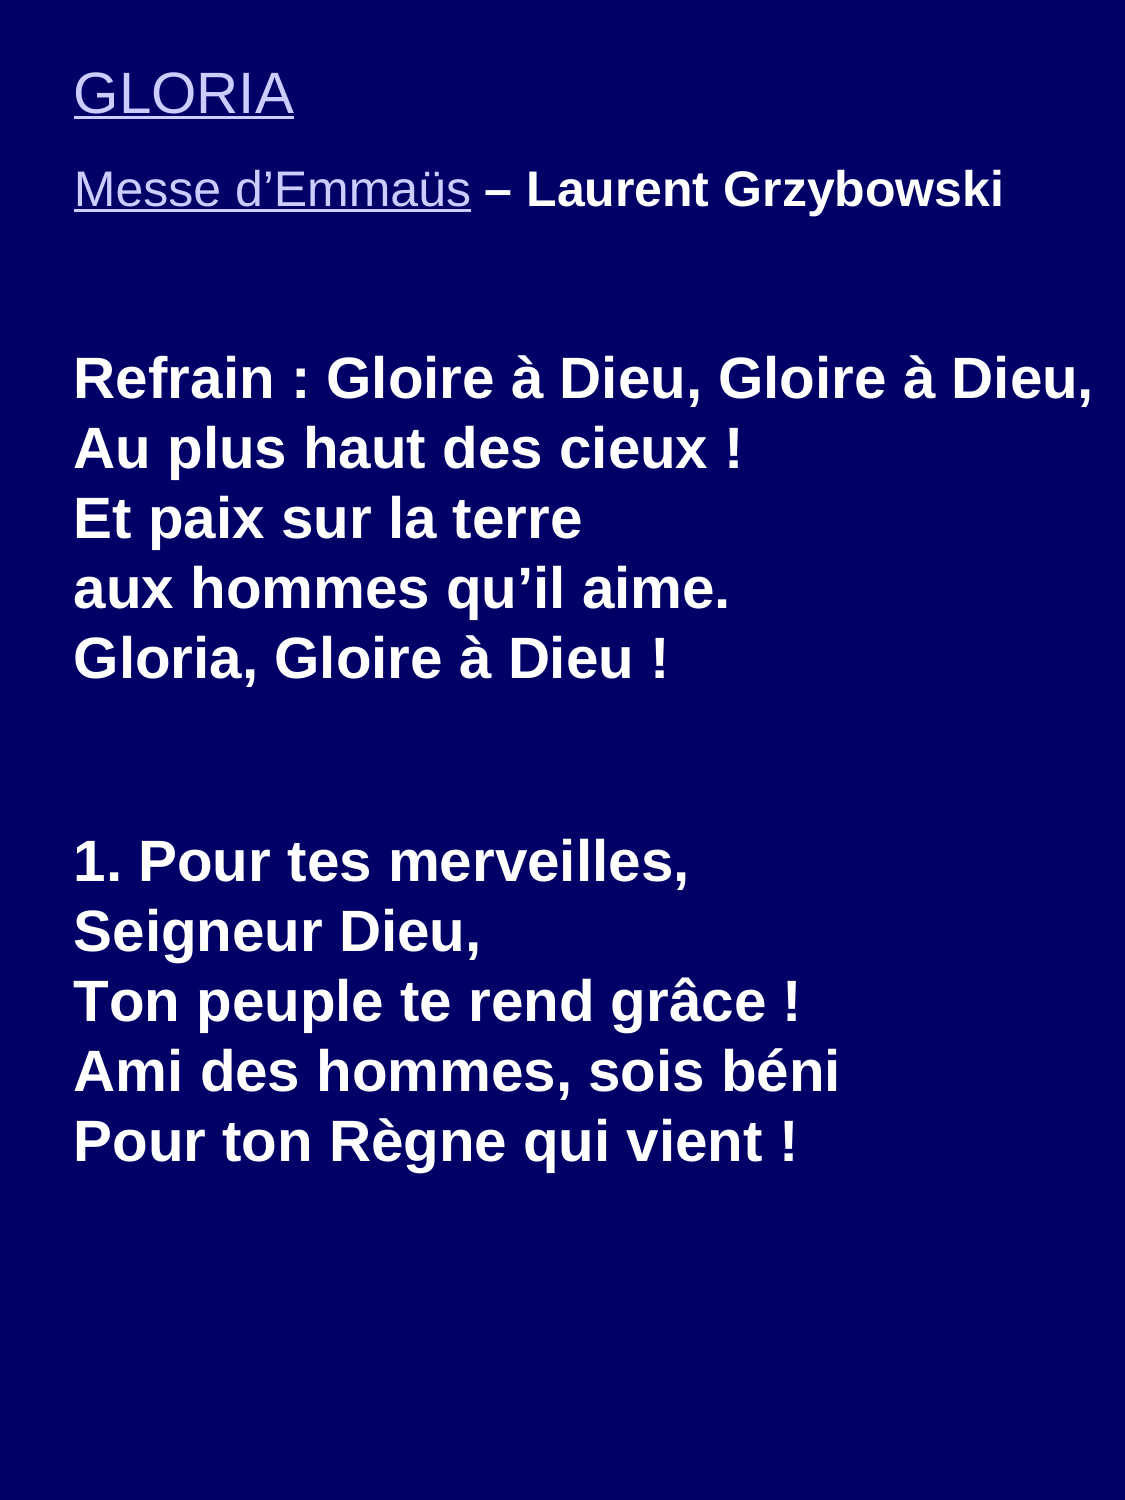

GLORIA
Messe d’Emmaüs – Laurent Grzybowski
Refrain : Gloire à Dieu, Gloire à Dieu,
Au plus haut des cieux !
Et paix sur la terre
aux hommes qu’il aime.
Gloria, Gloire à Dieu !
1. Pour tes merveilles,
Seigneur Dieu,
Ton peuple te rend grâce !
Ami des hommes, sois béni
Pour ton Règne qui vient !